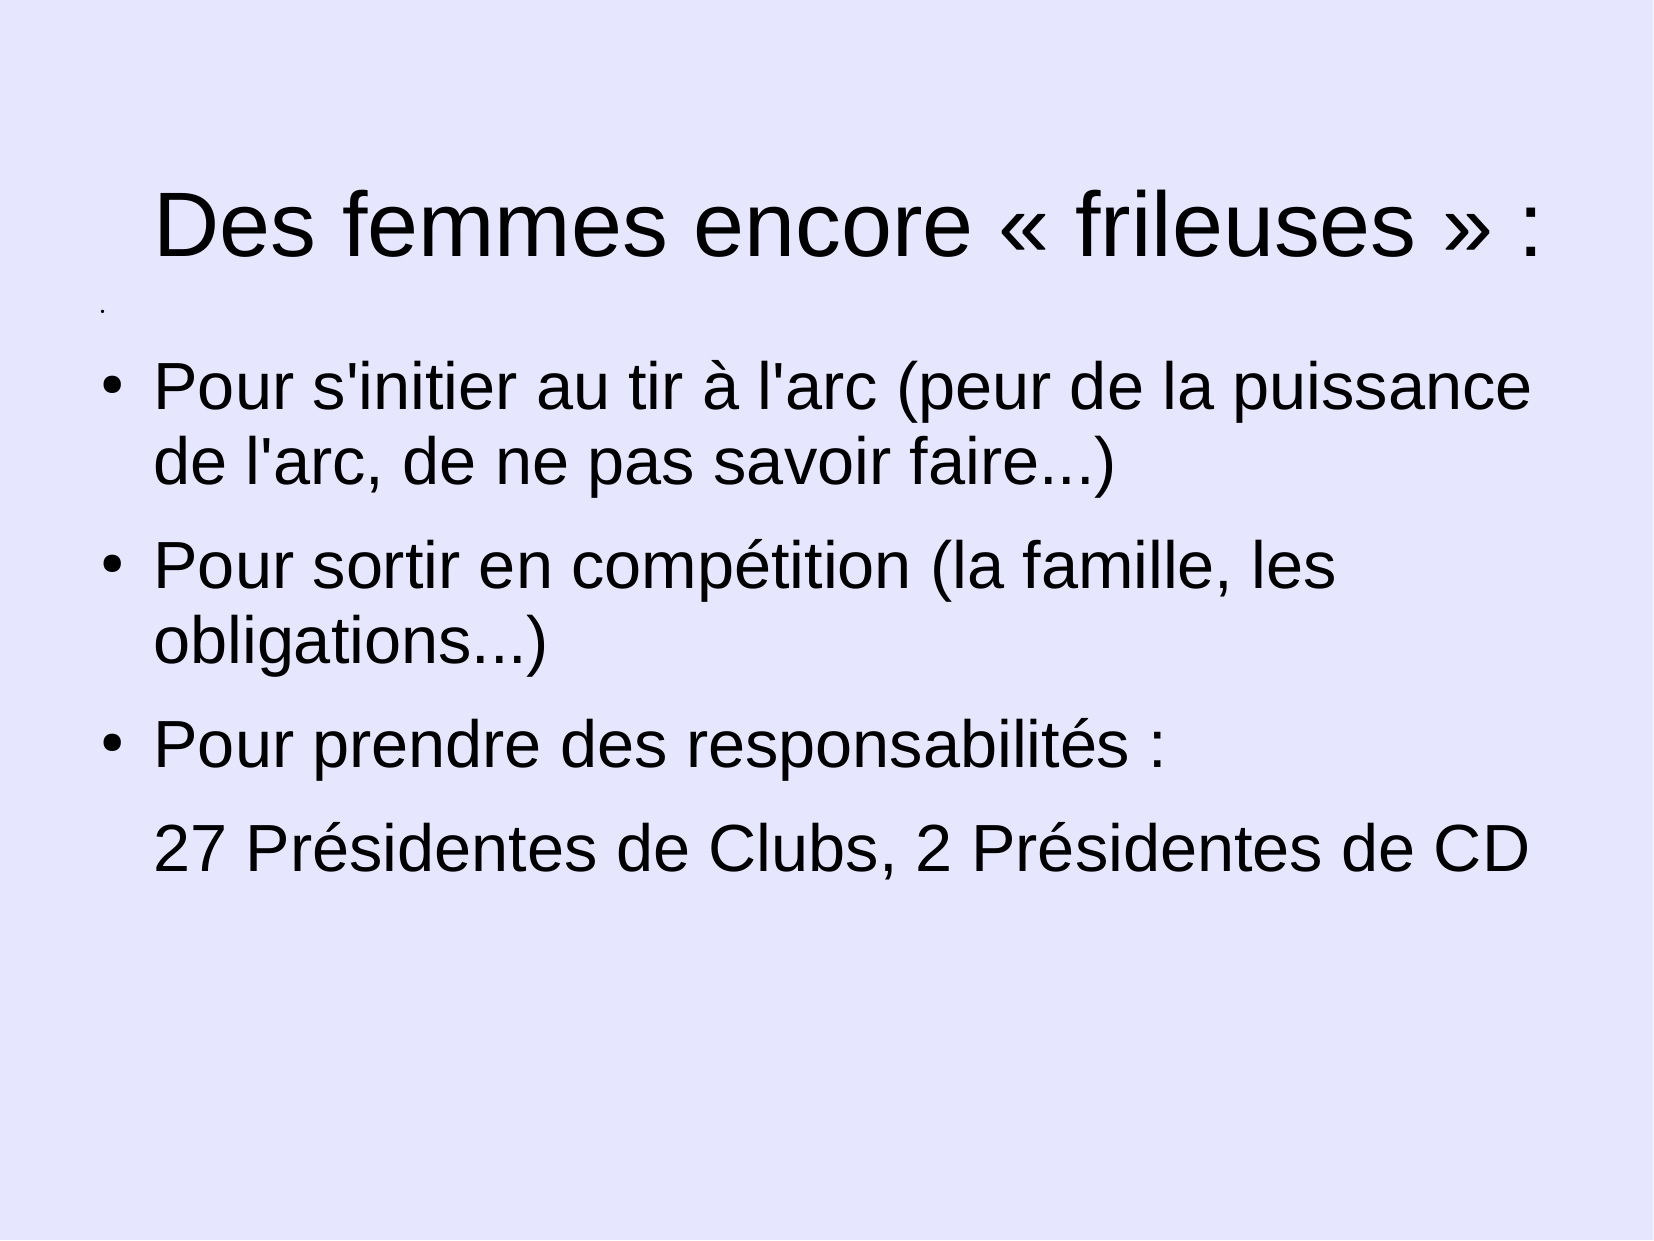

# Des femmes encore « frileuses » :
Pour s'initier au tir à l'arc (peur de la puissance de l'arc, de ne pas savoir faire...)
Pour sortir en compétition (la famille, les obligations...)
Pour prendre des responsabilités :
27 Présidentes de Clubs, 2 Présidentes de CD